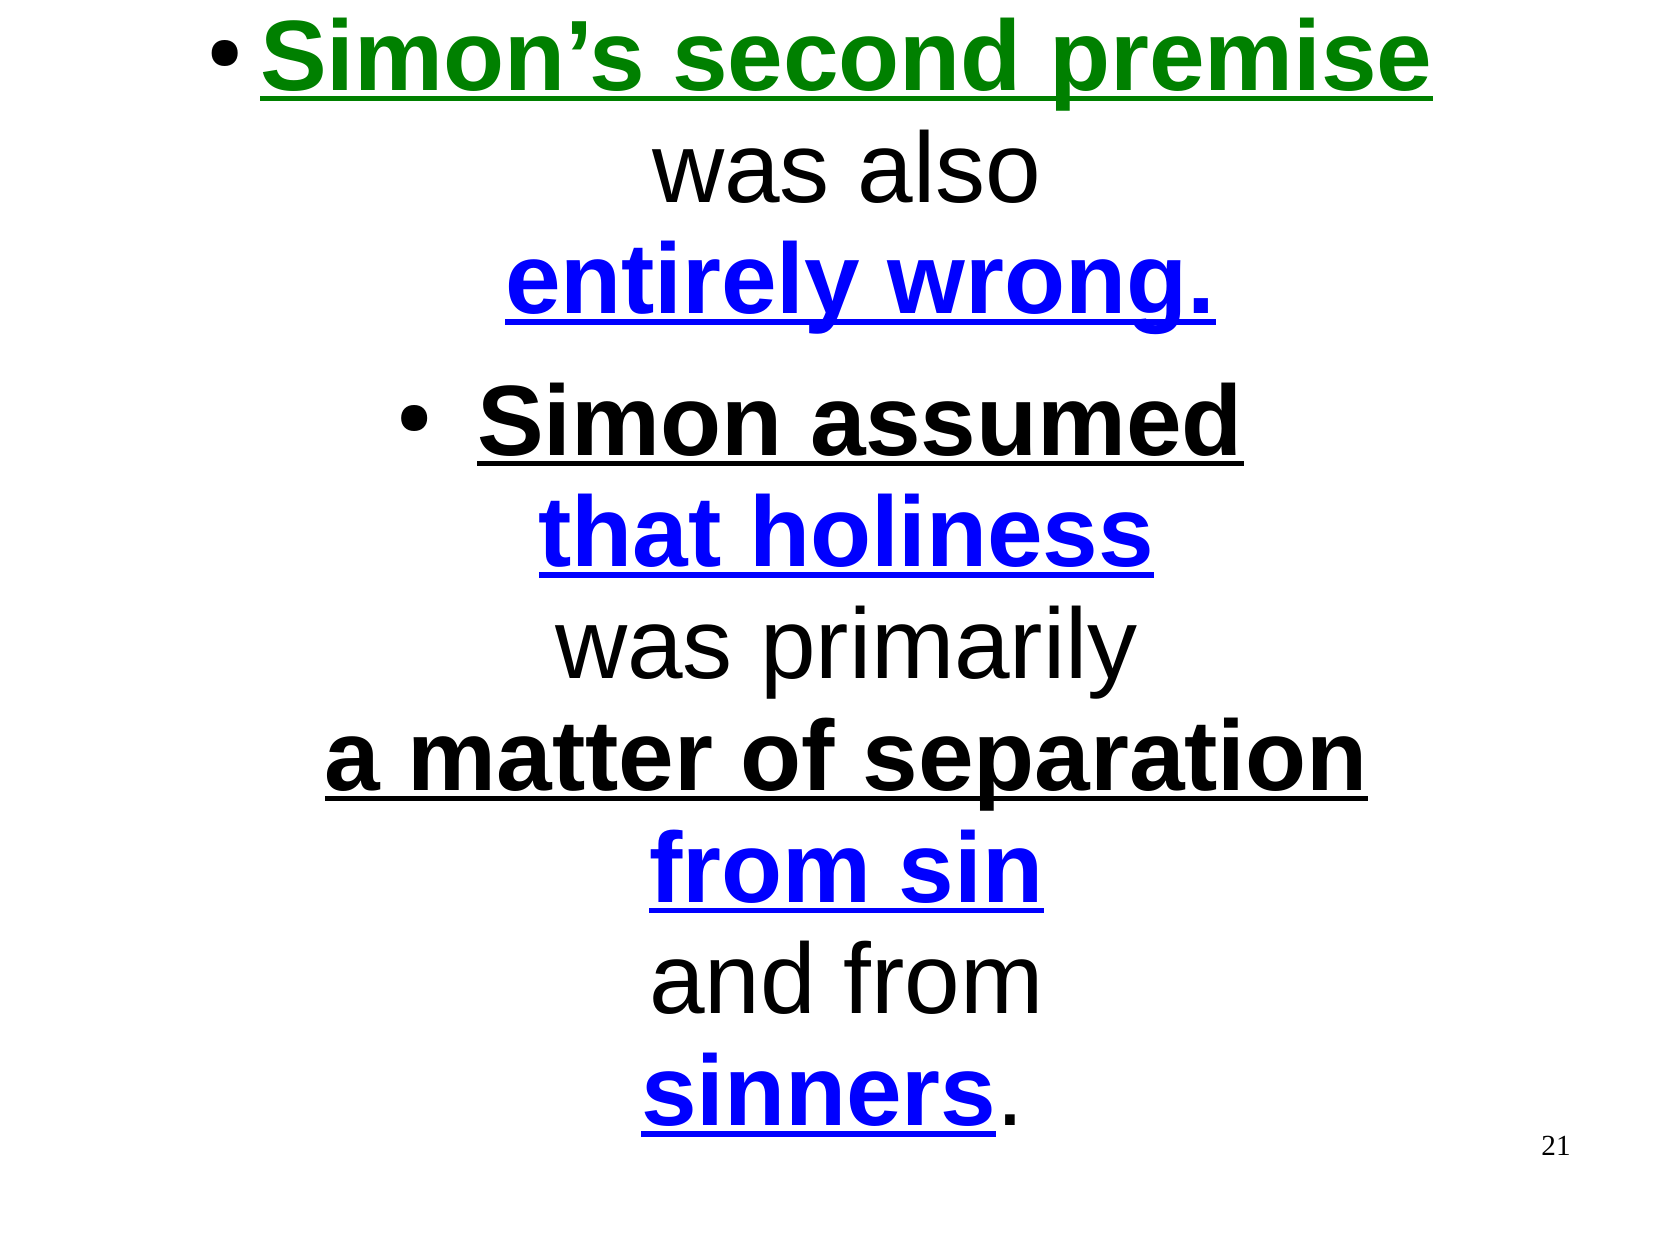

# Simon’s second premise was also entirely wrong.
 Simon assumed
that holiness
was primarily
a matter of separation
from sin
and from
sinners.
21